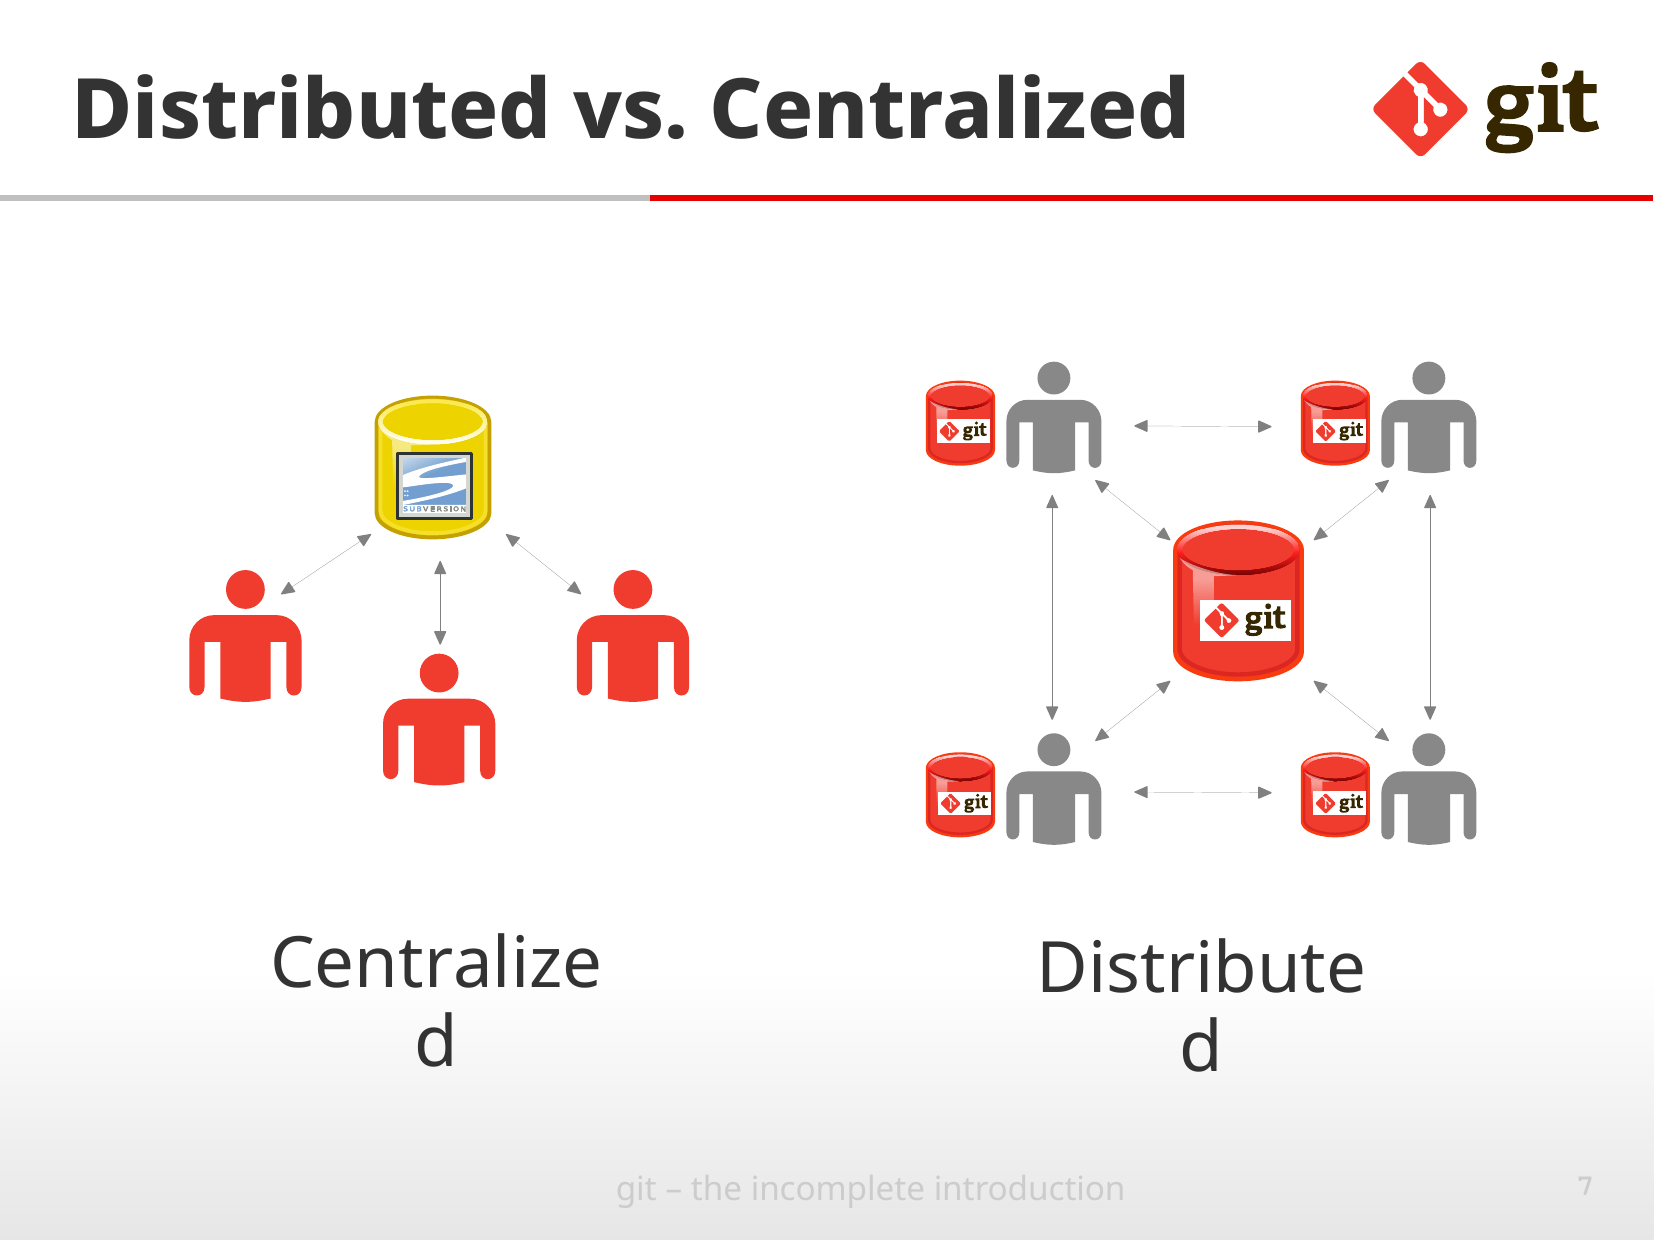

# Distributed vs. Centralized
Centralized
Distributed
7